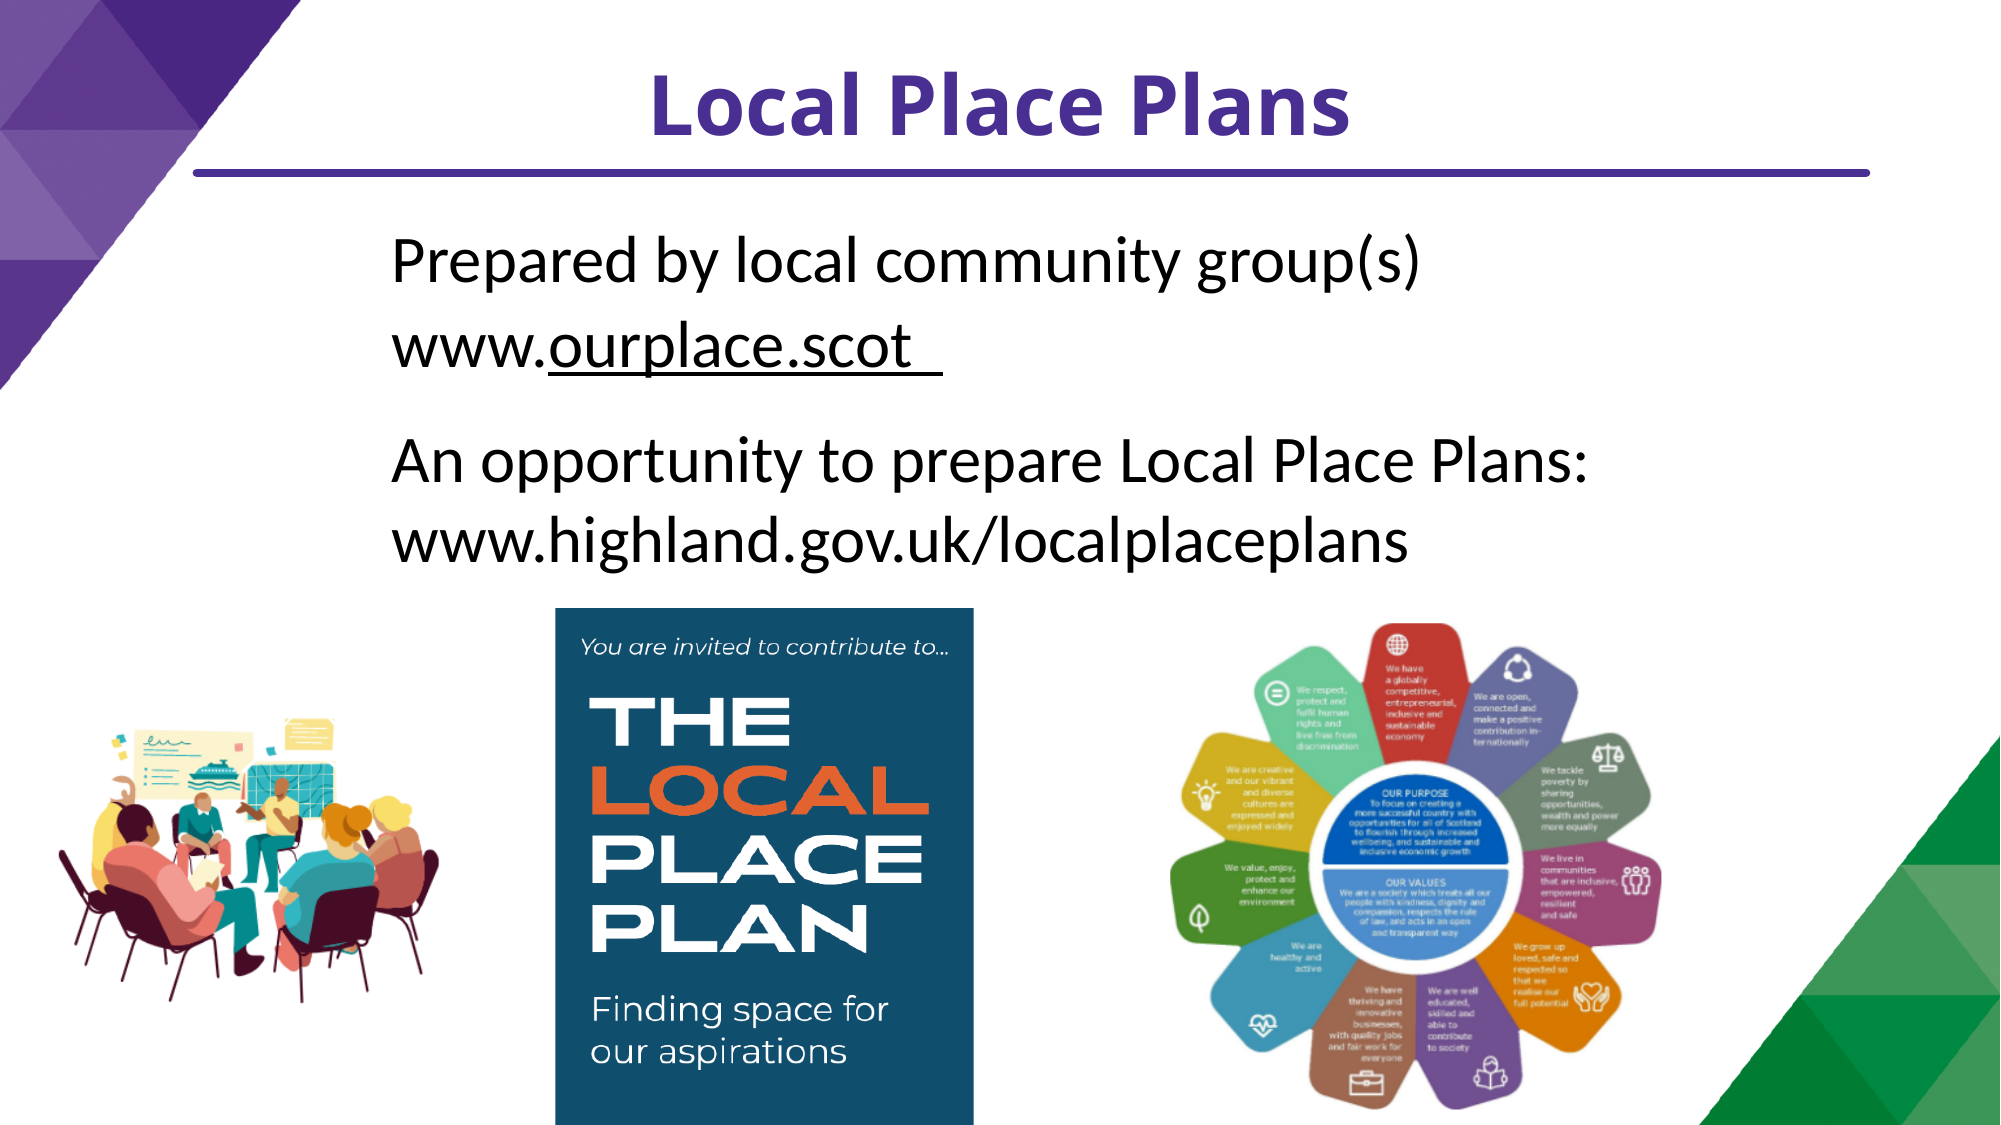

# Local Place Plans
Prepared by local community group(s)
www.ourplace.scot
An opportunity to prepare Local Place Plans:
www.highland.gov.uk/localplaceplans